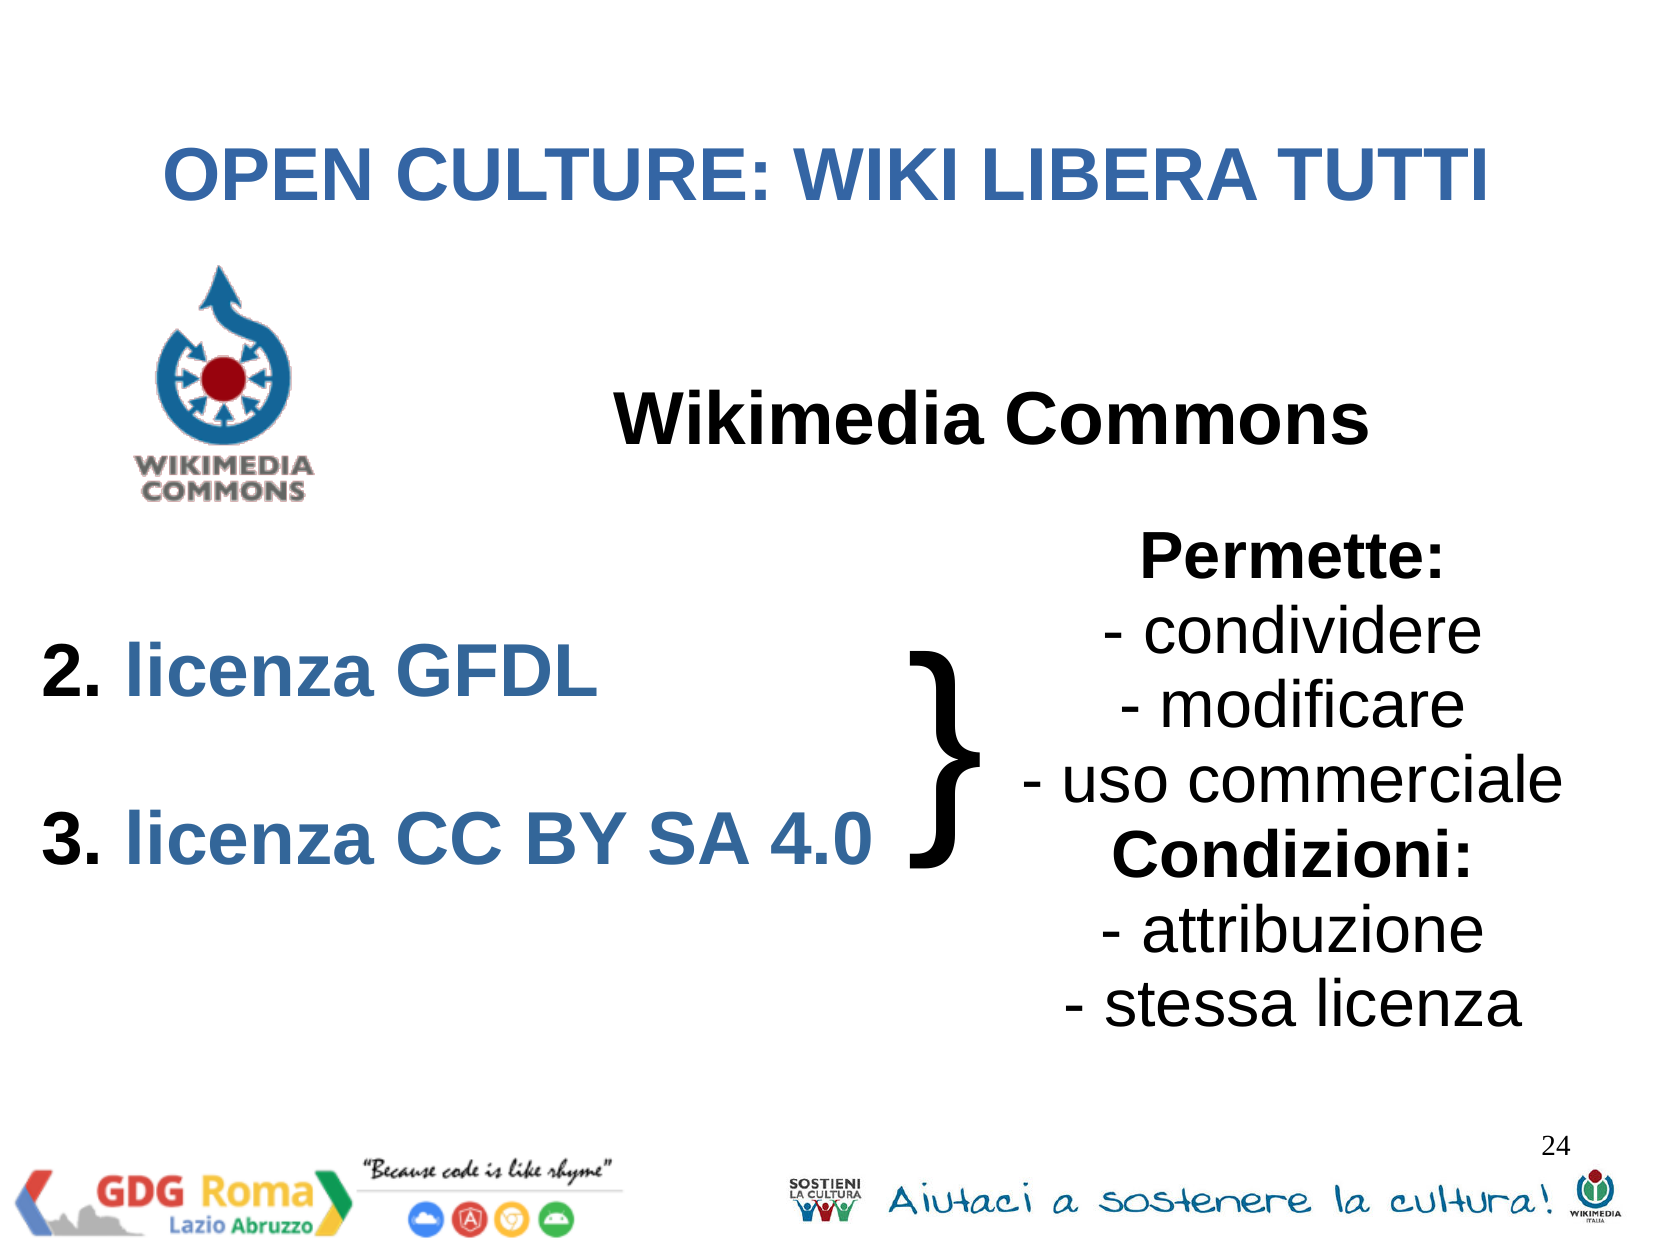

# OPEN CULTURE: WIKI LIBERA TUTTI
 Wikimedia Commons
2. licenza GFDL
3. licenza CC BY SA 4.0
Permette:
- condividere
- modificare
- uso commerciale
Condizioni:
- attribuzione
- stessa licenza
}
24